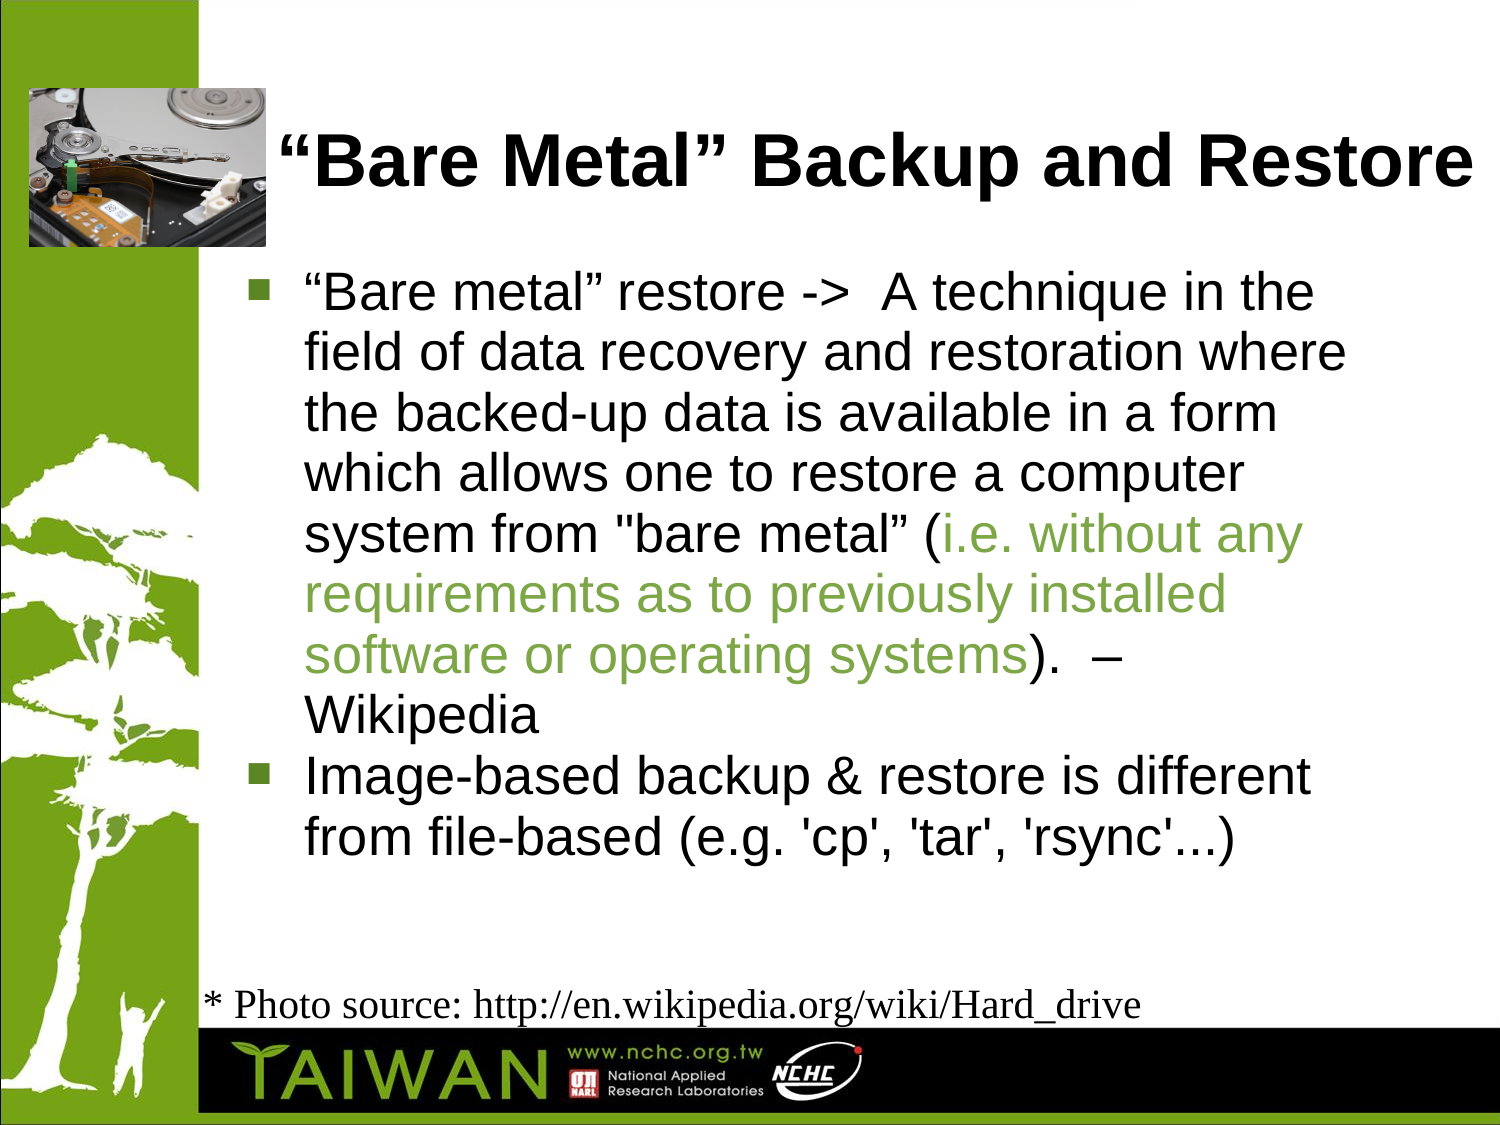

# “Bare Metal” Backup and Restore
“Bare metal” restore -> A technique in the field of data recovery and restoration where the backed-up data is available in a form which allows one to restore a computer system from "bare metal” (i.e. without any requirements as to previously installed software or operating systems). – Wikipedia
Image-based backup & restore is different from file-based (e.g. 'cp', 'tar', 'rsync'...)
* Photo source: http://en.wikipedia.org/wiki/Hard_drive